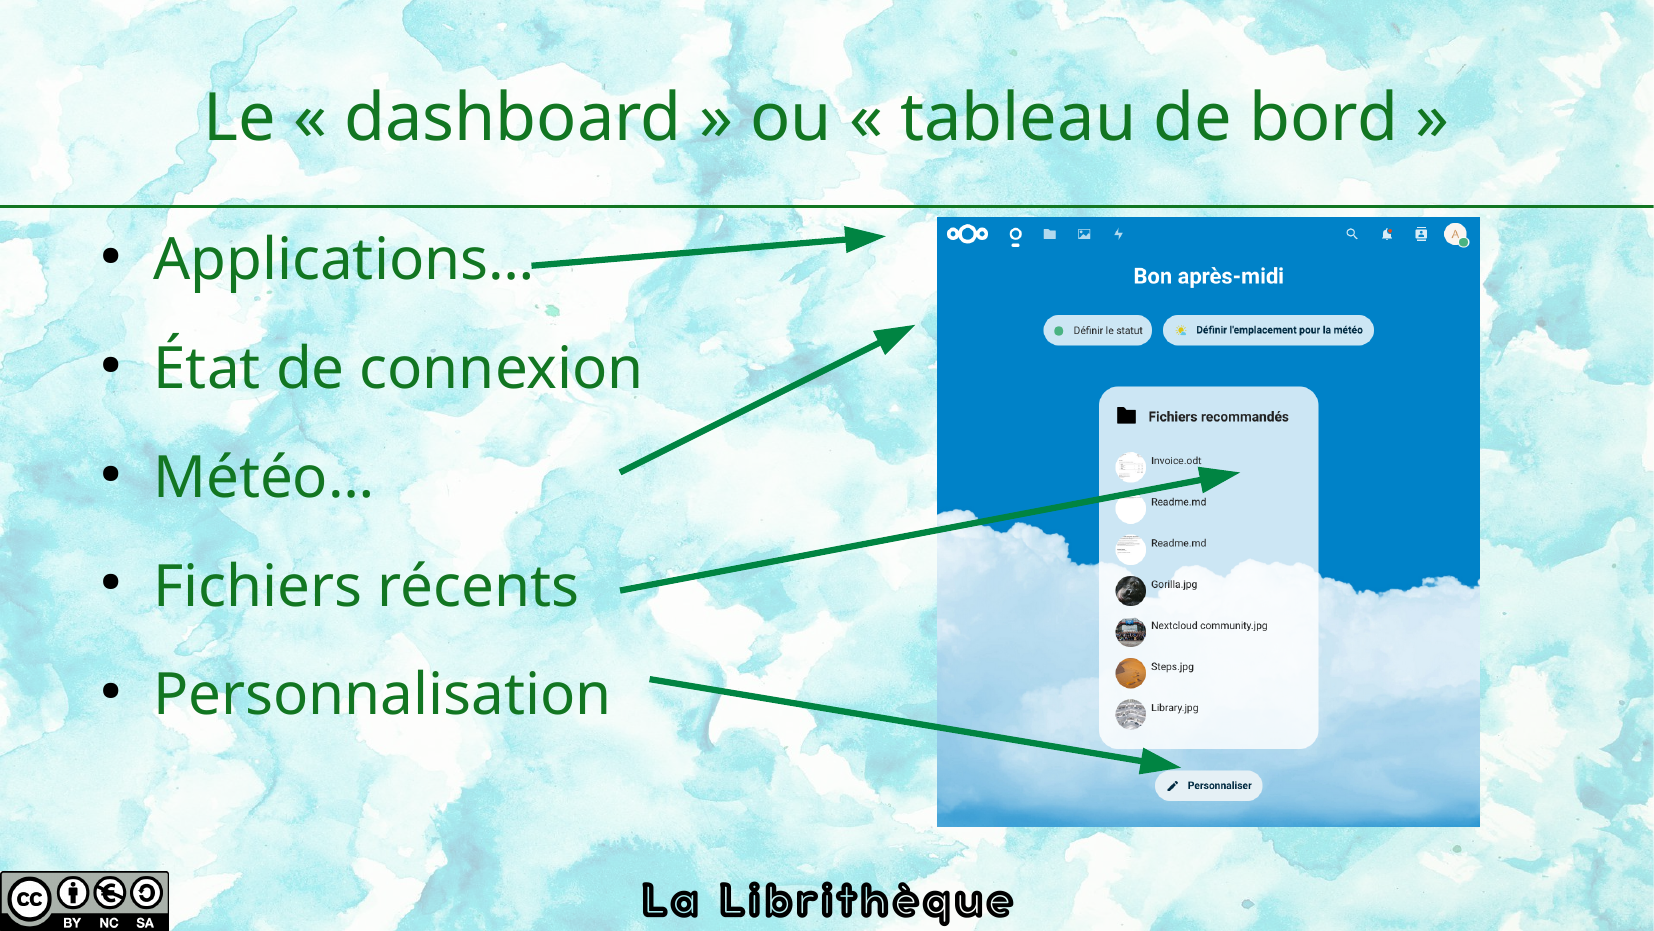

# Le « dashboard » ou « tableau de bord »
Applications…
État de connexion
Météo…
Fichiers récents
Personnalisation